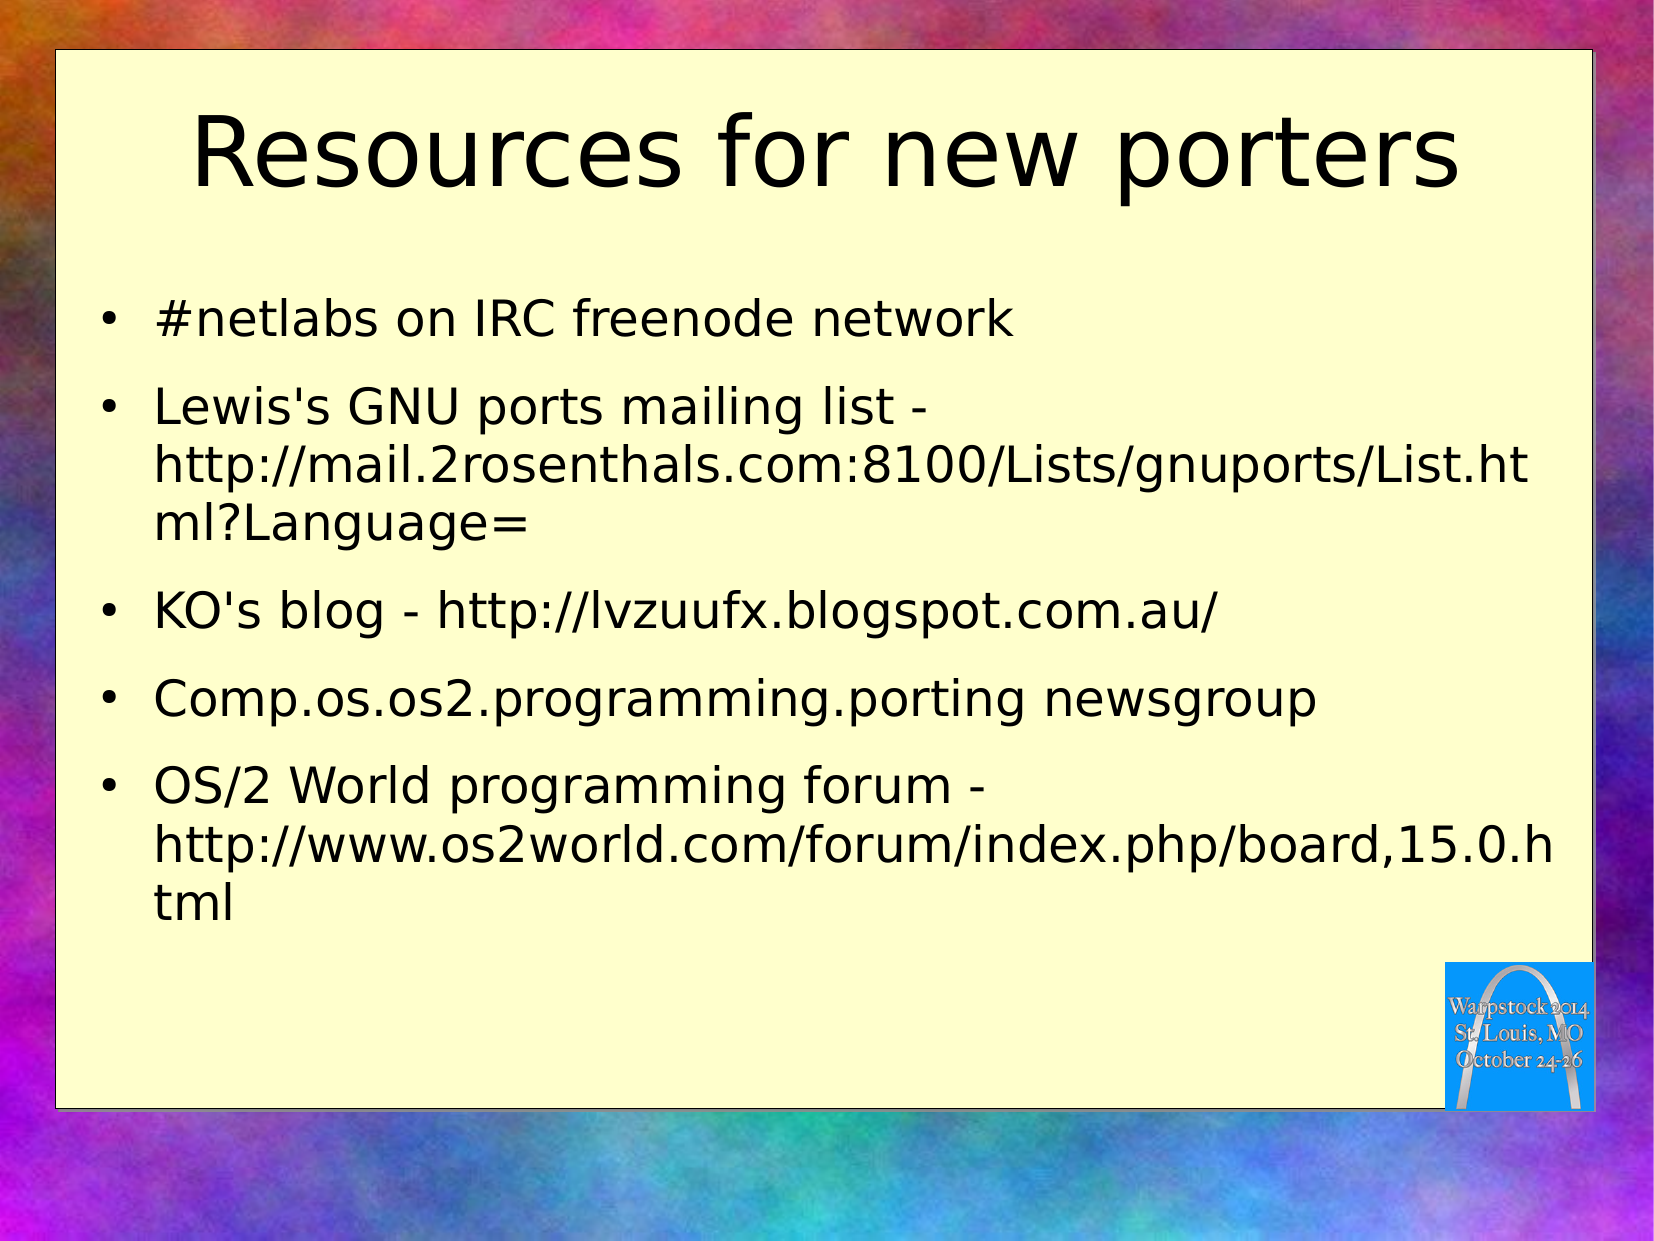

# Resources for new porters
#netlabs on IRC freenode network
Lewis's GNU ports mailing list - http://mail.2rosenthals.com:8100/Lists/gnuports/List.html?Language=
KO's blog - http://lvzuufx.blogspot.com.au/
Comp.os.os2.programming.porting newsgroup
OS/2 World programming forum - http://www.os2world.com/forum/index.php/board,15.0.html